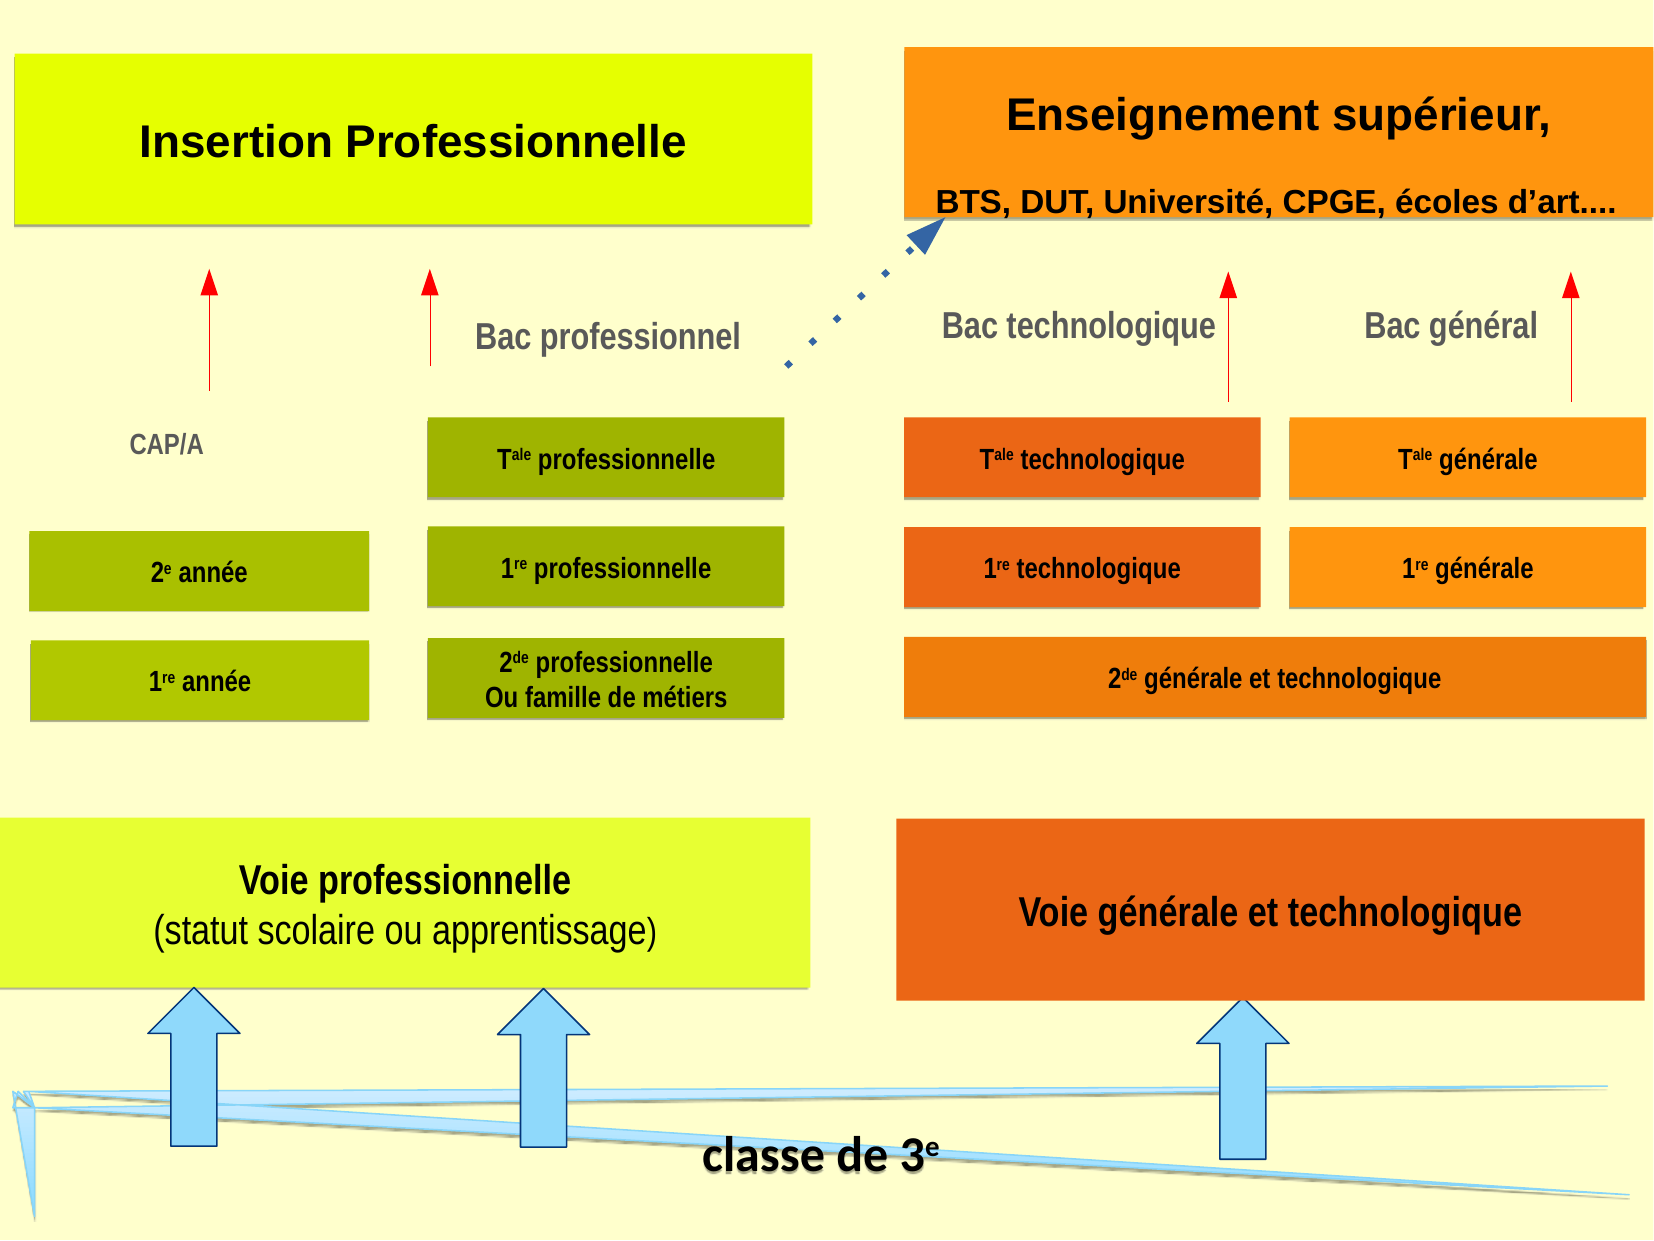

Enseignement supérieur,
Insertion Professionnelle
BTS, DUT, Université, CPGE, écoles d’art....
Bac technologique
Bac général
Bac professionnel
Tale professionnelle
Tale technologique
Tale générale
CAP/A
1re professionnelle
1re technologique
1re générale
2e année
2de générale et technologique
2de professionnelle
Ou famille de métiers
1re année
Voie professionnelle
(statut scolaire ou apprentissage)
Voie générale et technologique
classe de 3e